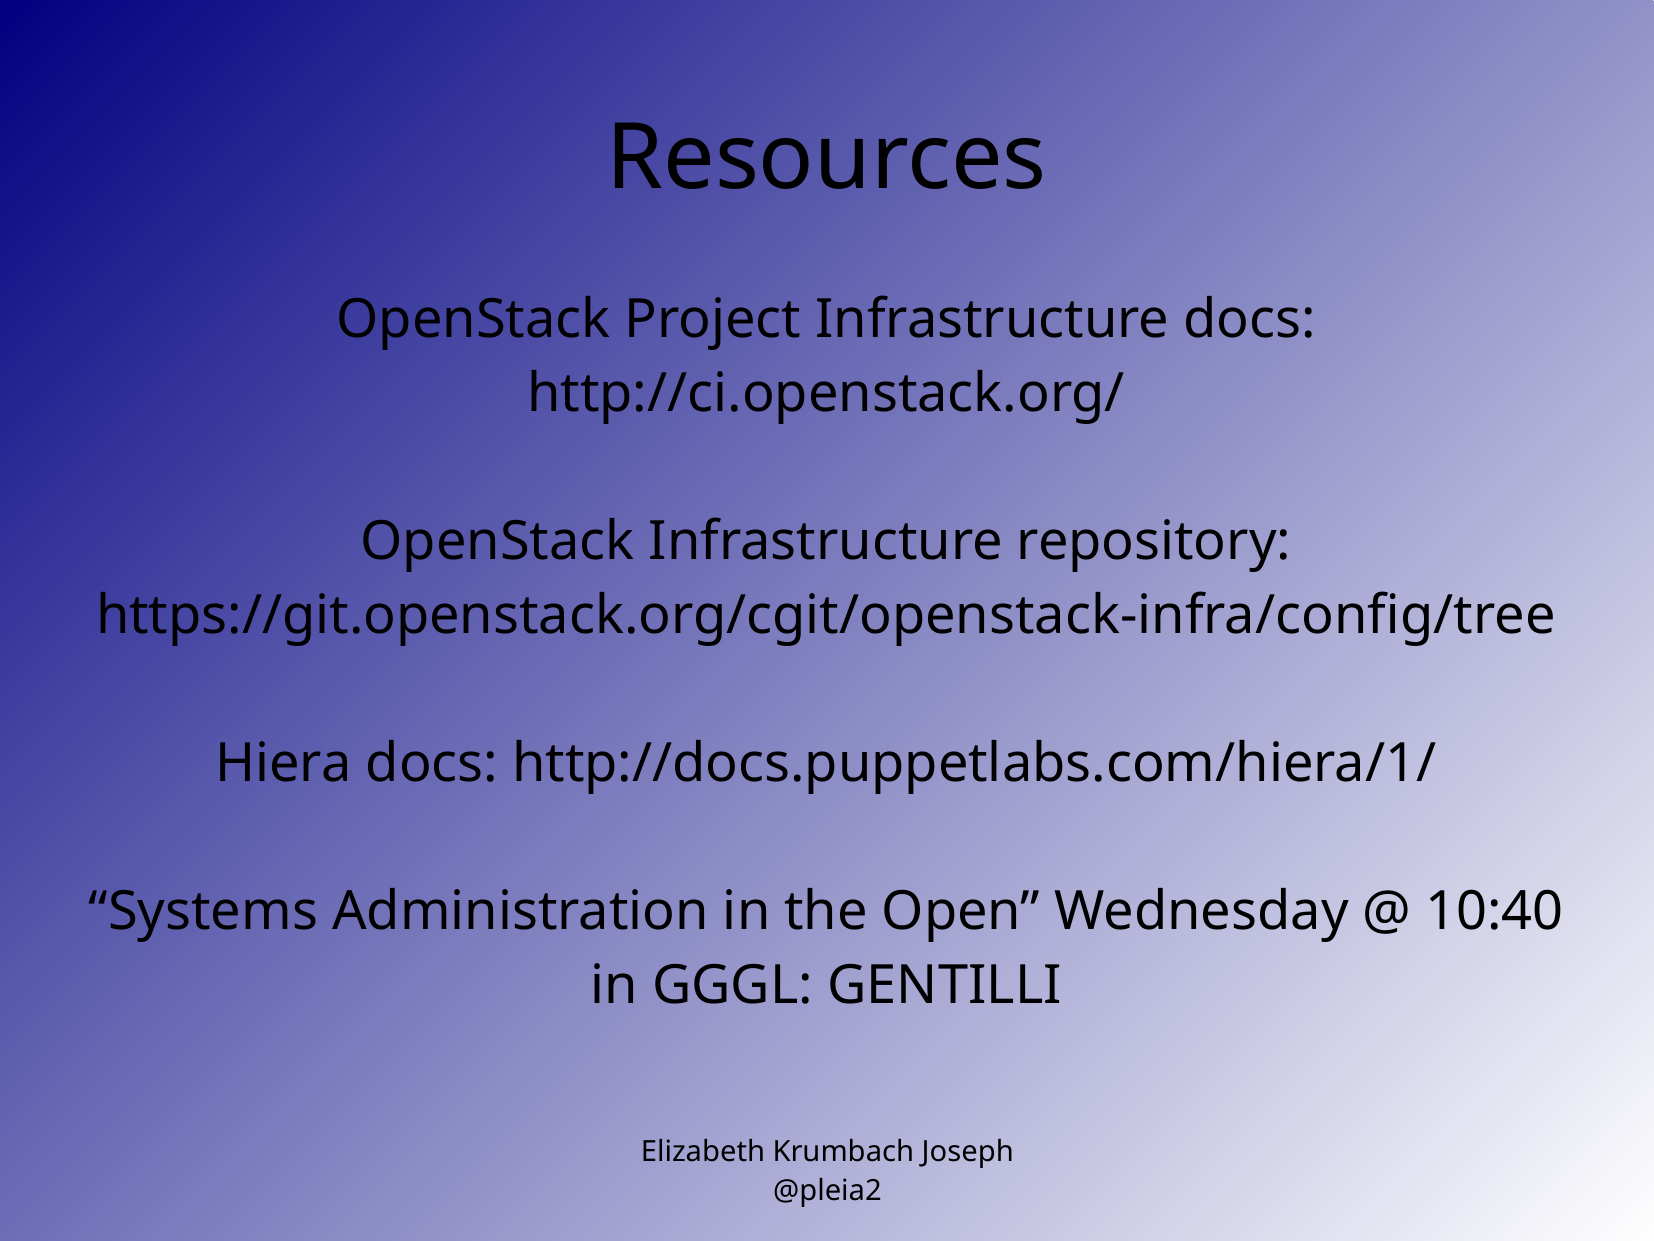

# Resources
OpenStack Project Infrastructure docs: http://ci.openstack.org/
OpenStack Infrastructure repository: https://git.openstack.org/cgit/openstack-infra/config/tree
Hiera docs: http://docs.puppetlabs.com/hiera/1/
“Systems Administration in the Open” Wednesday @ 10:40 in GGGL: GENTILLI